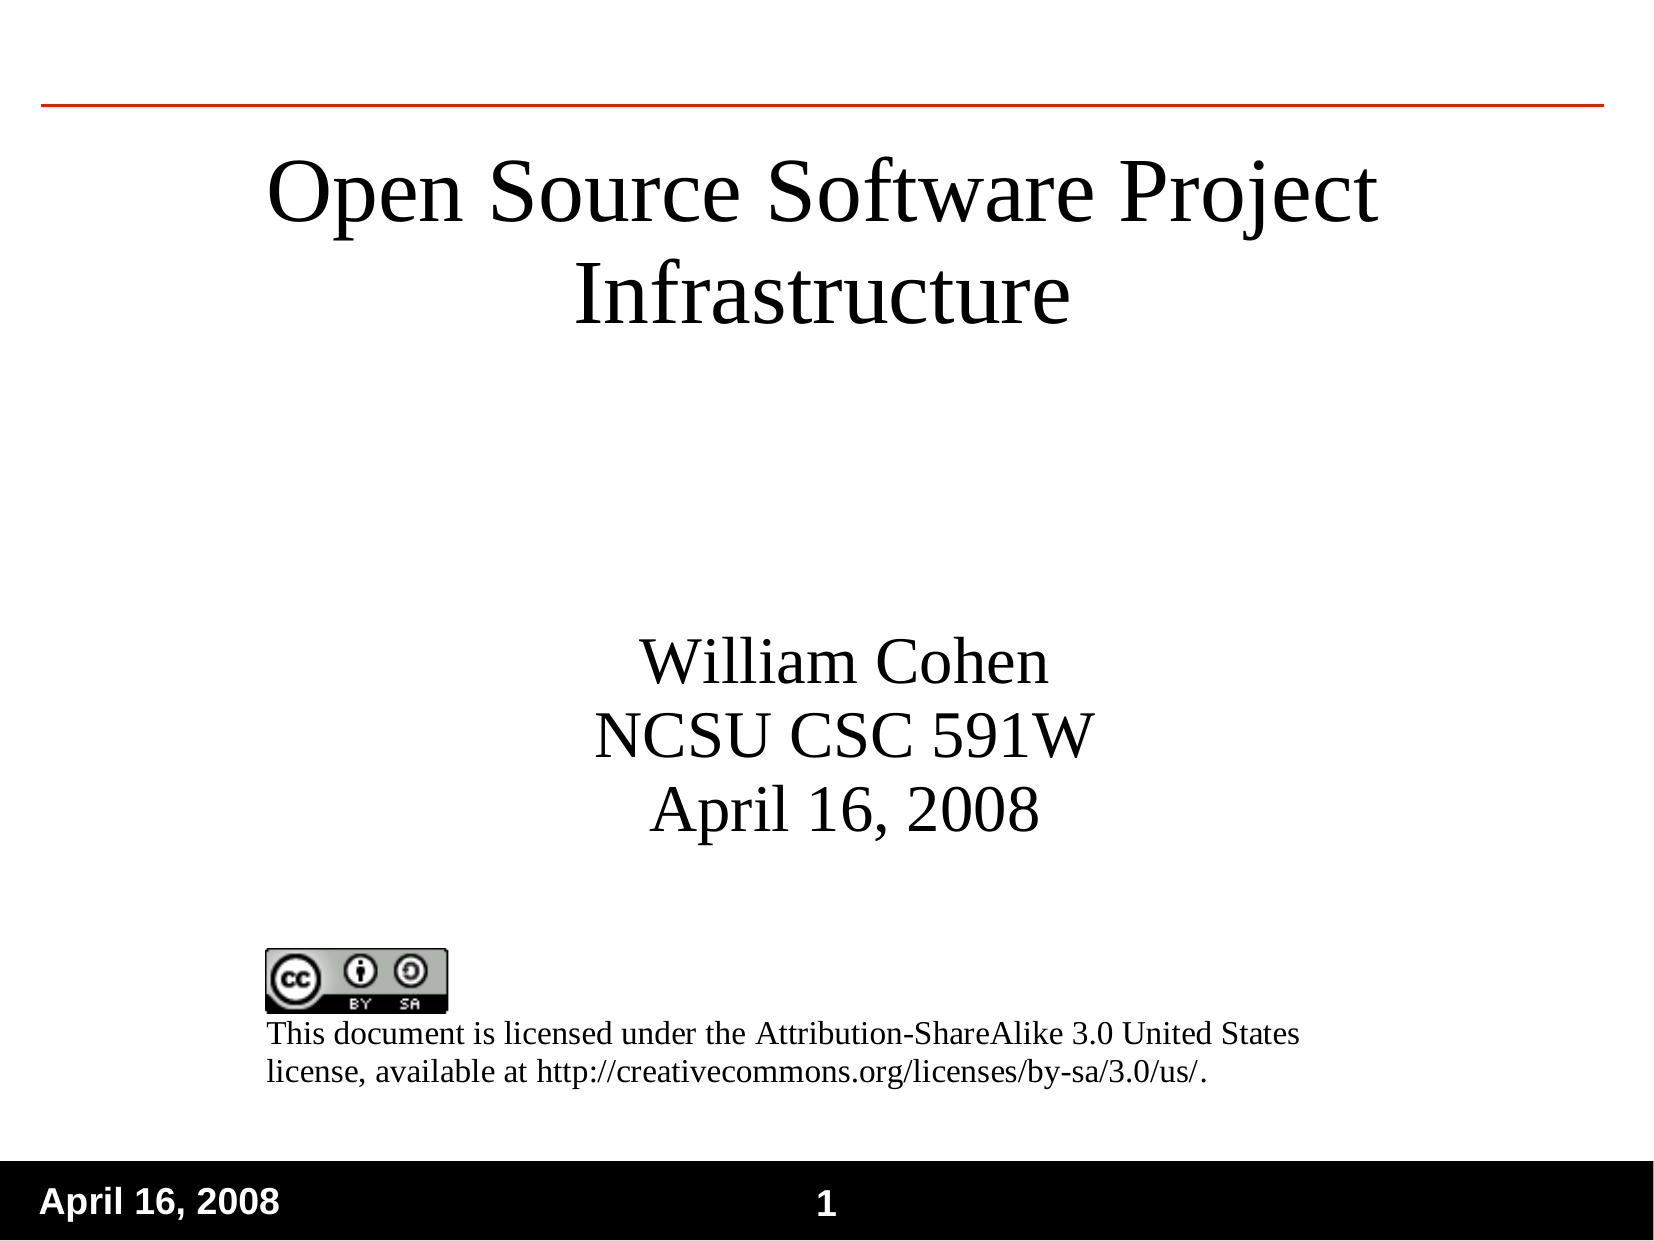

# Open Source Software Project Infrastructure
William Cohen
NCSU CSC 591W
April 16, 2008